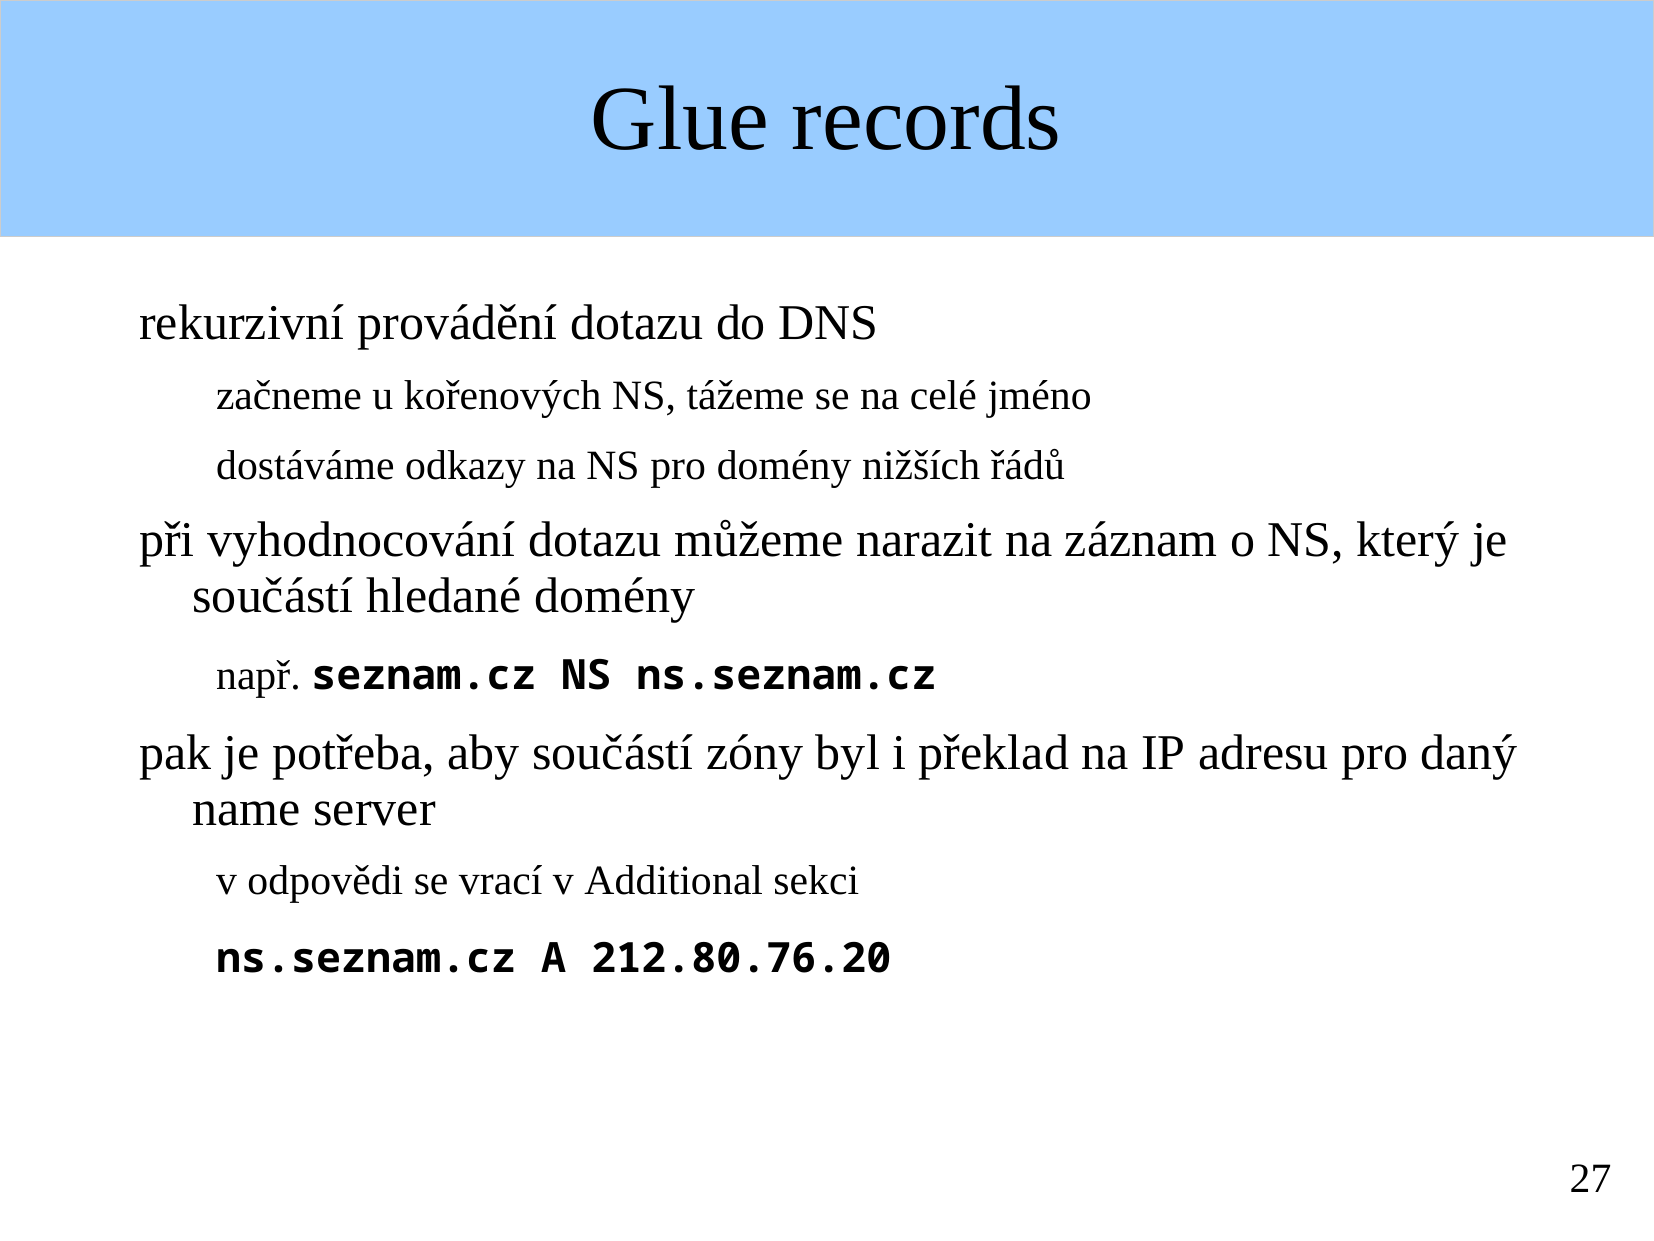

# Glue records
rekurzivní provádění dotazu do DNS
začneme u kořenových NS, tážeme se na celé jméno
dostáváme odkazy na NS pro domény nižších řádů
při vyhodnocování dotazu můžeme narazit na záznam o NS, který je součástí hledané domény
např. seznam.cz NS ns.seznam.cz
pak je potřeba, aby součástí zóny byl i překlad na IP adresu pro daný name server
v odpovědi se vrací v Additional sekci
ns.seznam.cz A 212.80.76.20